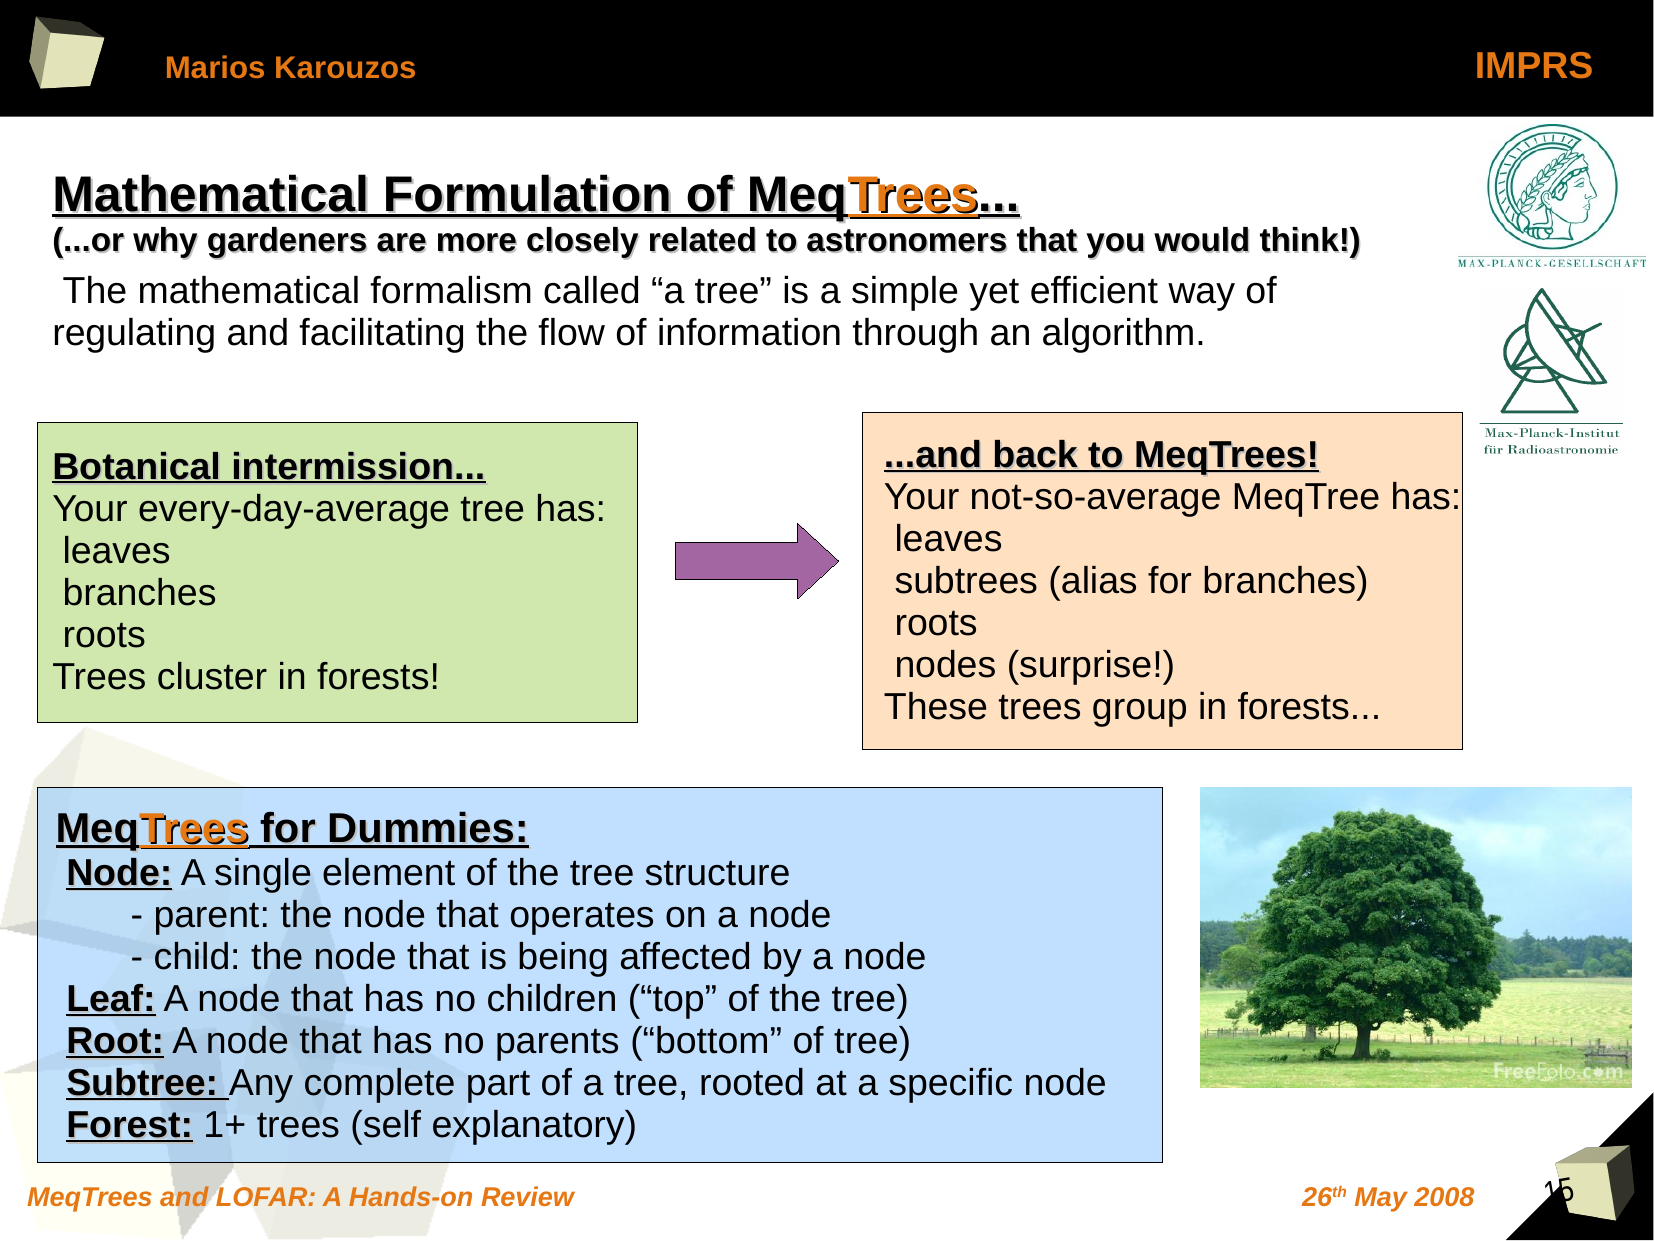

Marios Karouzos														 IMPRS
Mathematical Formulation of MeqTrees...
(...or why gardeners are more closely related to astronomers that you would think!)
 The mathematical formalism called “a tree” is a simple yet efficient way of regulating and facilitating the flow of information through an algorithm.
...and back to MeqTrees!
Your not-so-average MeqTree has:
 leaves
 subtrees (alias for branches)
 roots
 nodes (surprise!)
These trees group in forests...
Botanical intermission...
Your every-day-average tree has:
 leaves
 branches
 roots
Trees cluster in forests!
MeqTrees for Dummies:
 Node: A single element of the tree structure
	- parent: the node that operates on a node
	- child: the node that is being affected by a node
 Leaf: A node that has no children (“top” of the tree)
 Root: A node that has no parents (“bottom” of tree)
 Subtree: Any complete part of a tree, rooted at a specific node
 Forest: 1+ trees (self explanatory)
MeqTrees and LOFAR: A Hands-on Review										26th May 2008